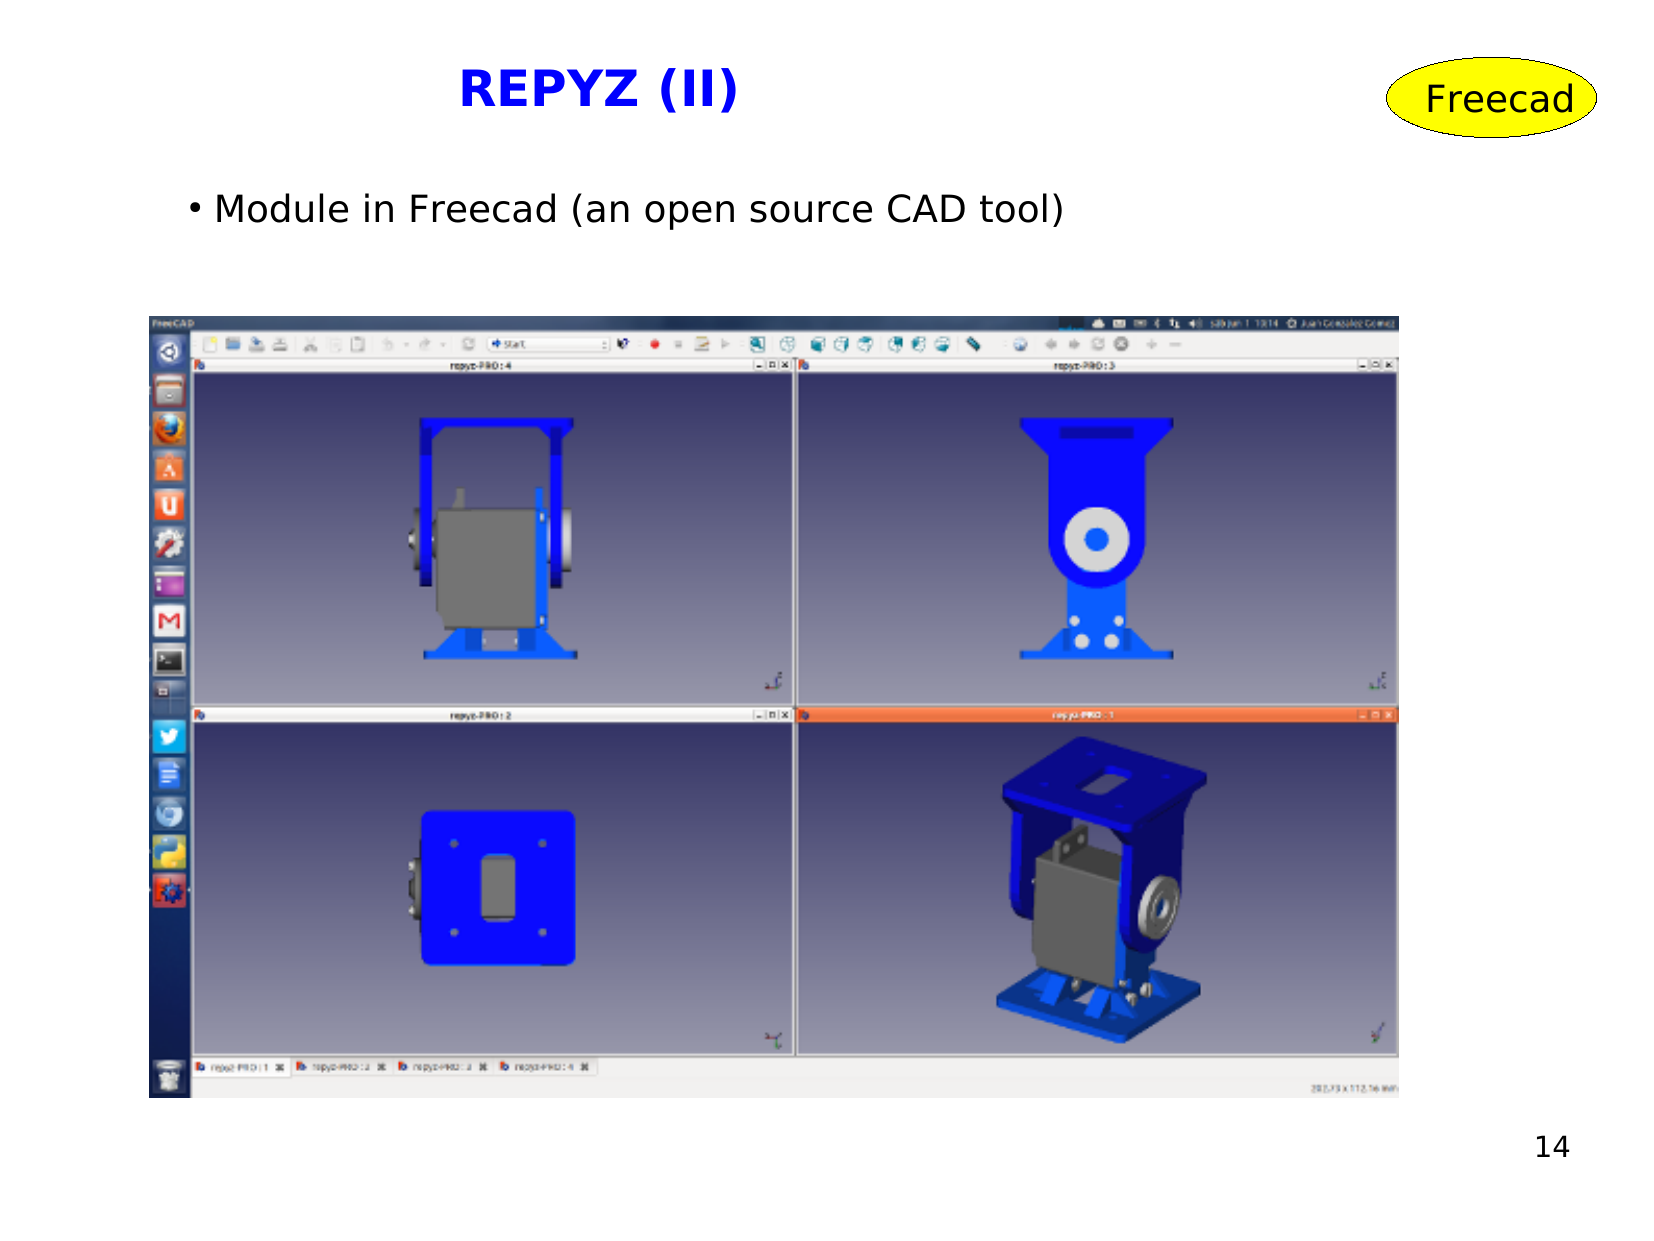

REPYZ (II)
Freecad
 Module in Freecad (an open source CAD tool)
14